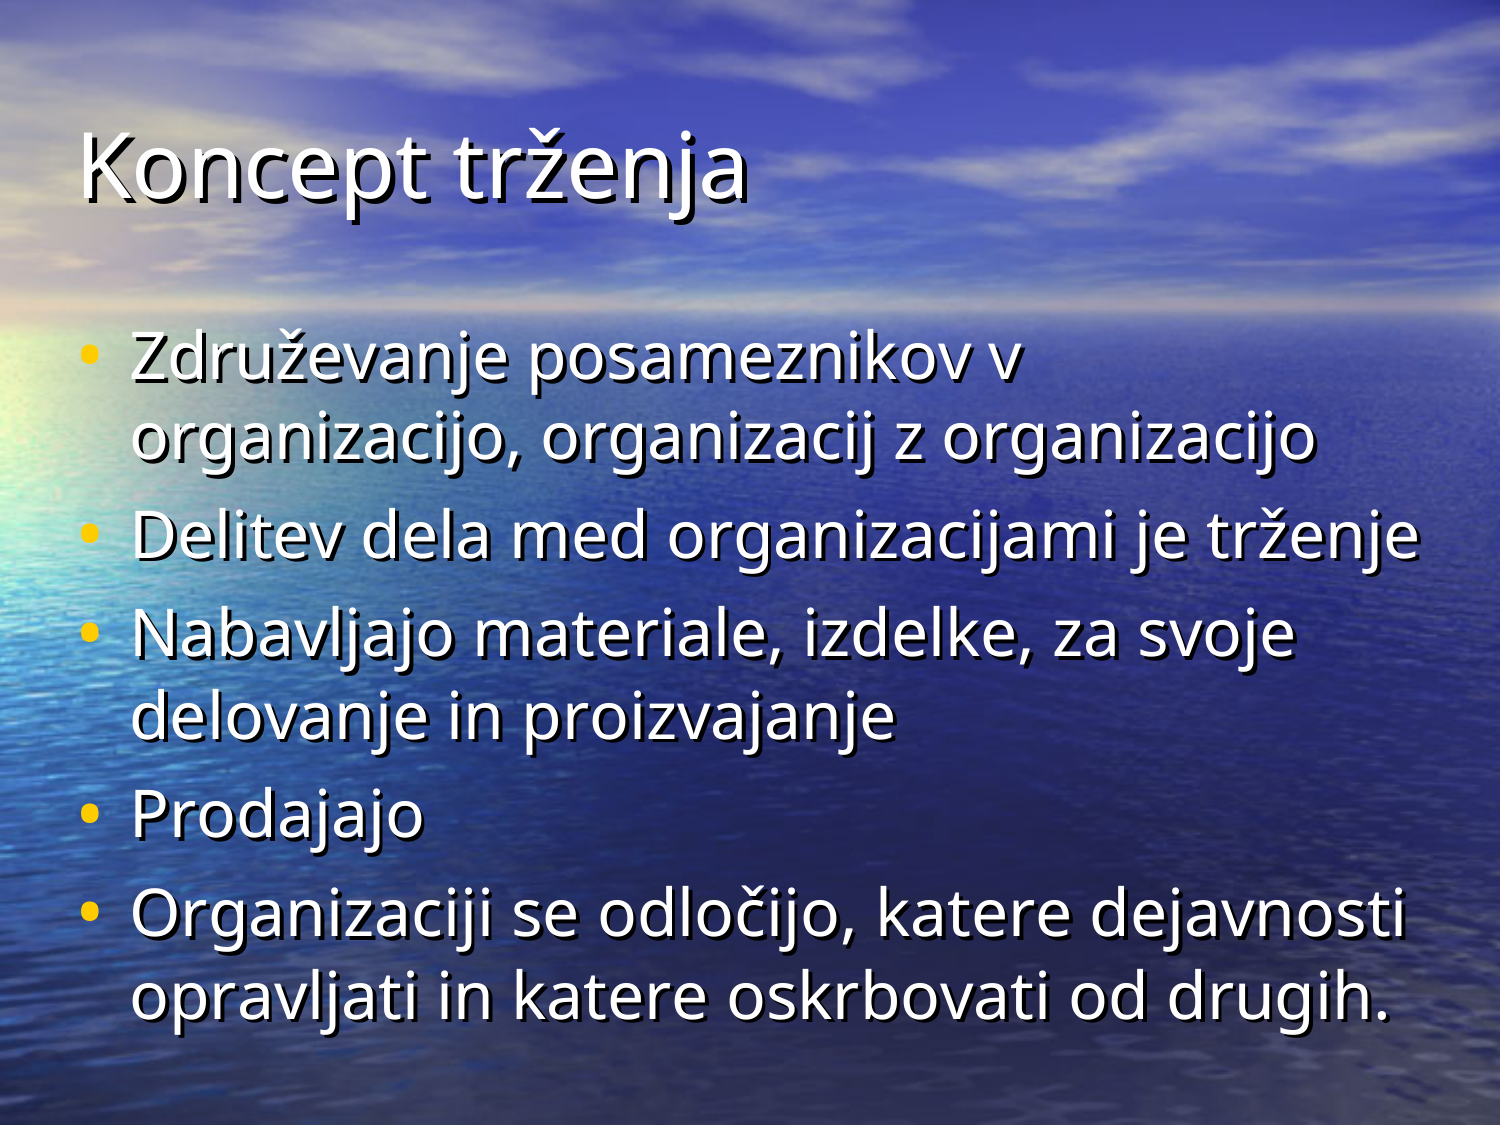

# Koncept trženja
Združevanje posameznikov v organizacijo, organizacij z organizacijo
Delitev dela med organizacijami je trženje
Nabavljajo materiale, izdelke, za svoje delovanje in proizvajanje
Prodajajo
Organizaciji se odločijo, katere dejavnosti opravljati in katere oskrbovati od drugih.